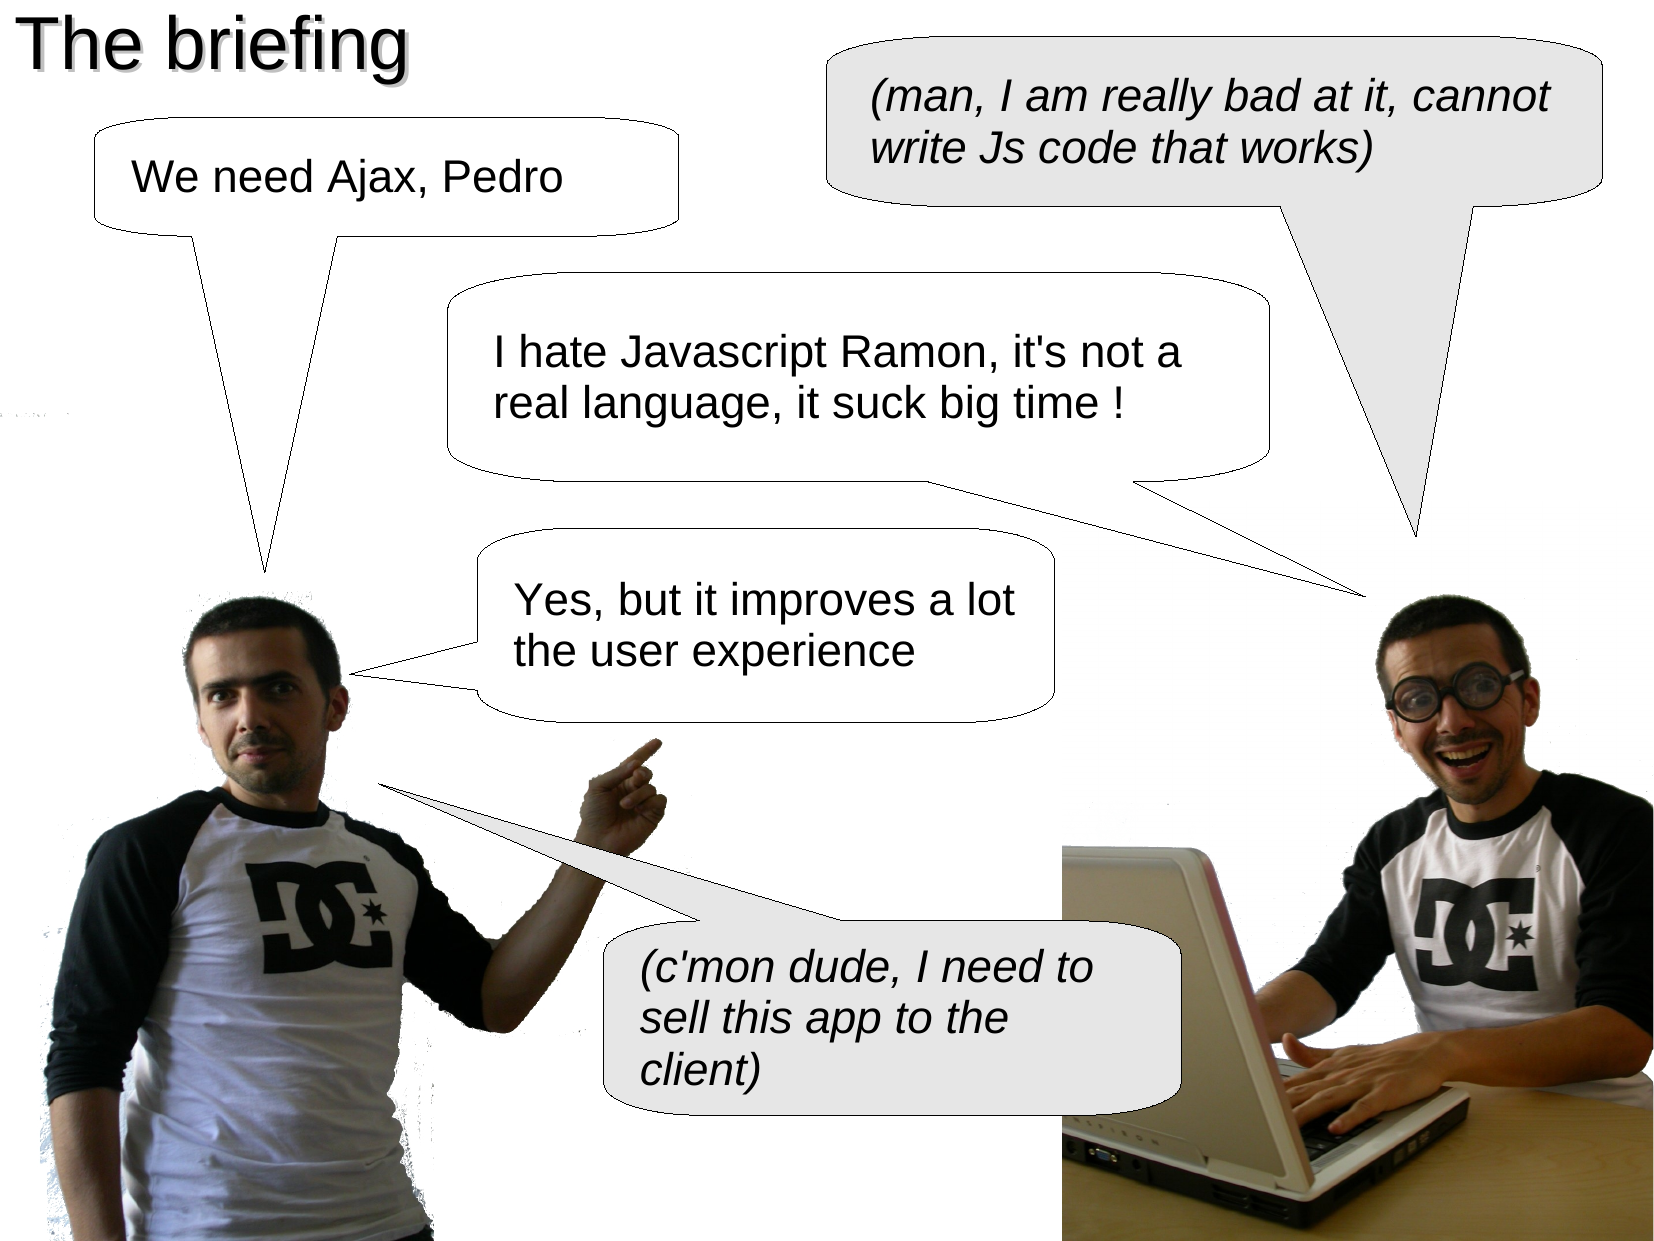

The briefing
(man, I am really bad at it, cannot write Js code that works)
We need Ajax, Pedro
I hate Javascript Ramon, it's not a real language, it suck big time !
Yes, but it improves a lot the user experience
(c'mon dude, I need to sell this app to the client)